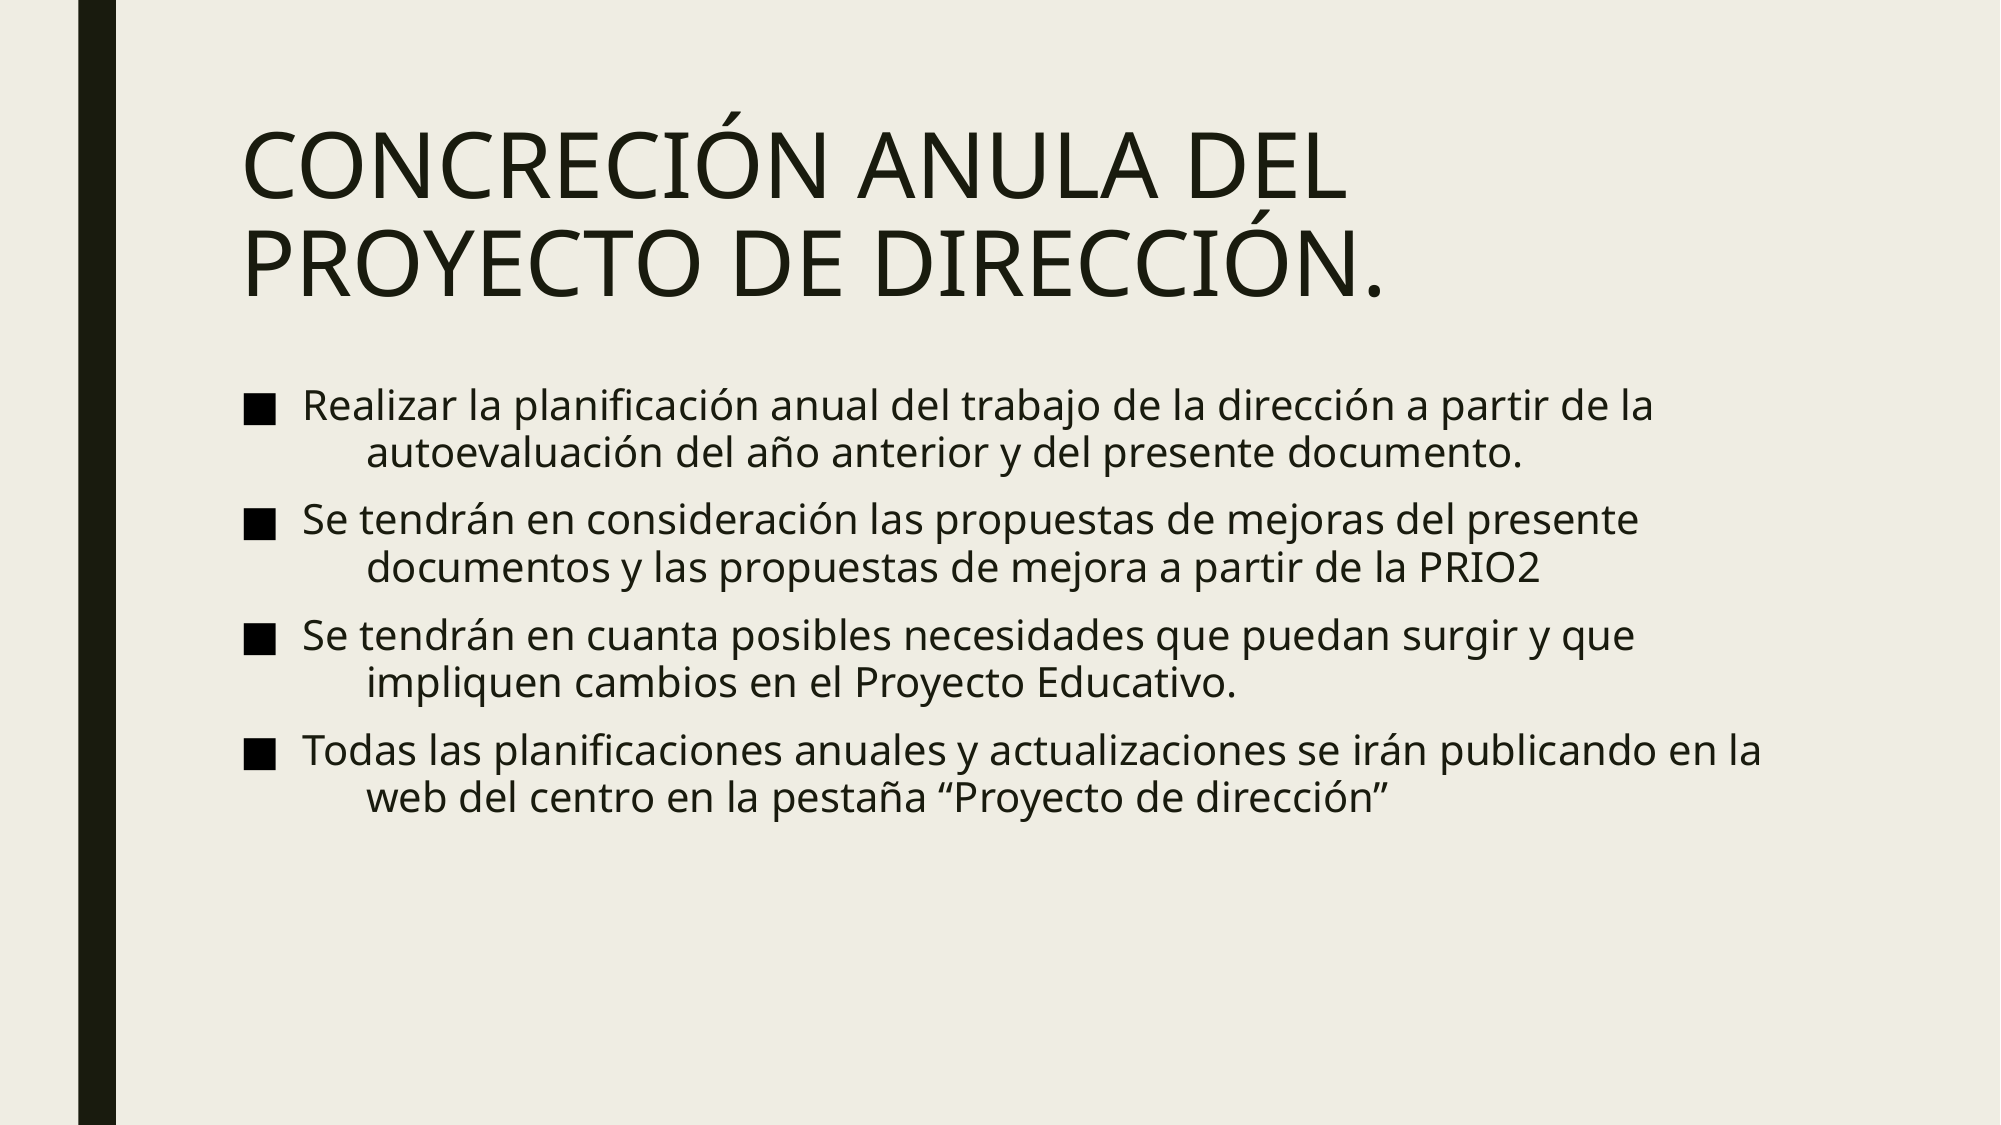

# CONCRECIÓN ANULA DEL PROYECTO DE DIRECCIÓN.
Realizar la planificación anual del trabajo de la dirección a partir de la autoevaluación del año anterior y del presente documento.
Se tendrán en consideración las propuestas de mejoras del presente documentos y las propuestas de mejora a partir de la PRIO2
Se tendrán en cuanta posibles necesidades que puedan surgir y que impliquen cambios en el Proyecto Educativo.
Todas las planificaciones anuales y actualizaciones se irán publicando en la web del centro en la pestaña “Proyecto de dirección”